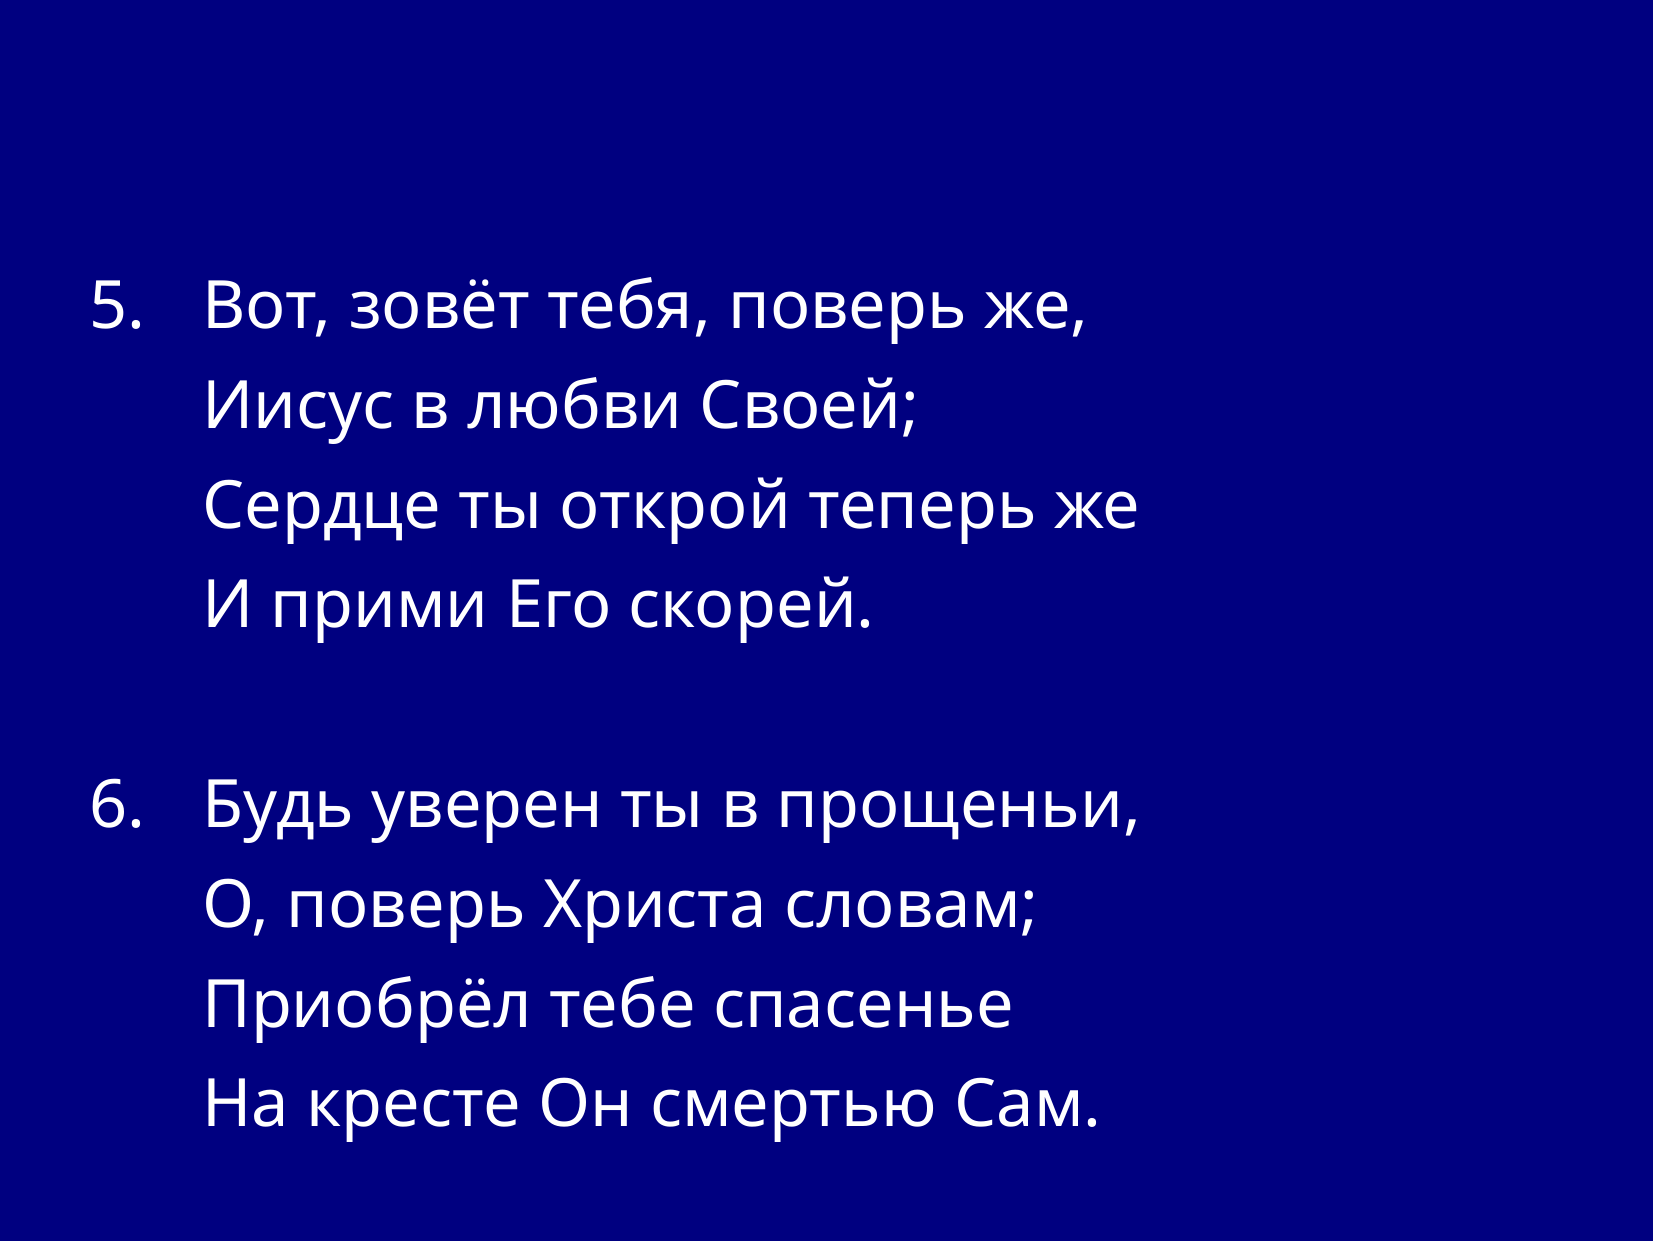

5.	Вот, зовёт тебя, поверь же,
	Иисус в любви Своей;
	Сердце ты открой теперь же
	И прими Его скорей.
6.	Будь уверен ты в прощеньи,
	О, поверь Христа словам;
	Приобрёл тебе спасенье
	На кресте Он смертью Сам.